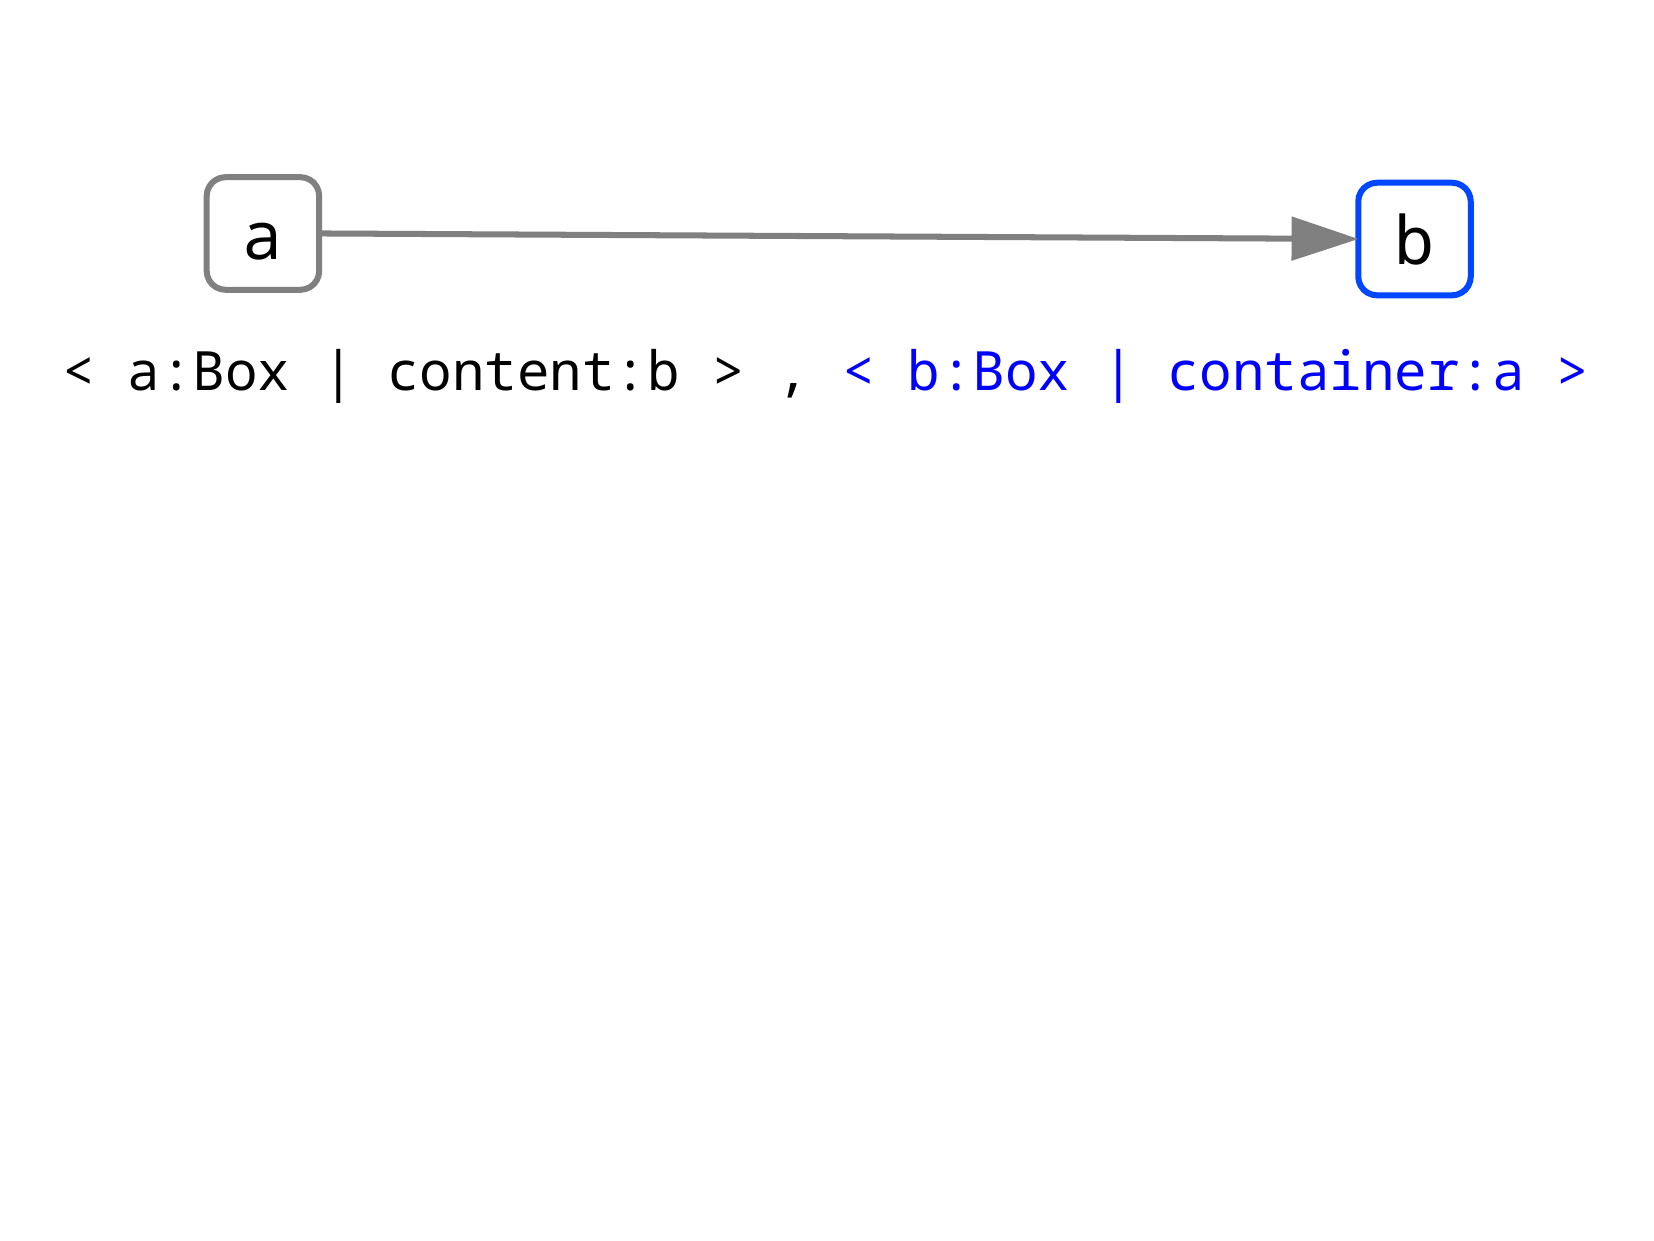

a
b
< a:Box | content:b > , < b:Box | container:a >